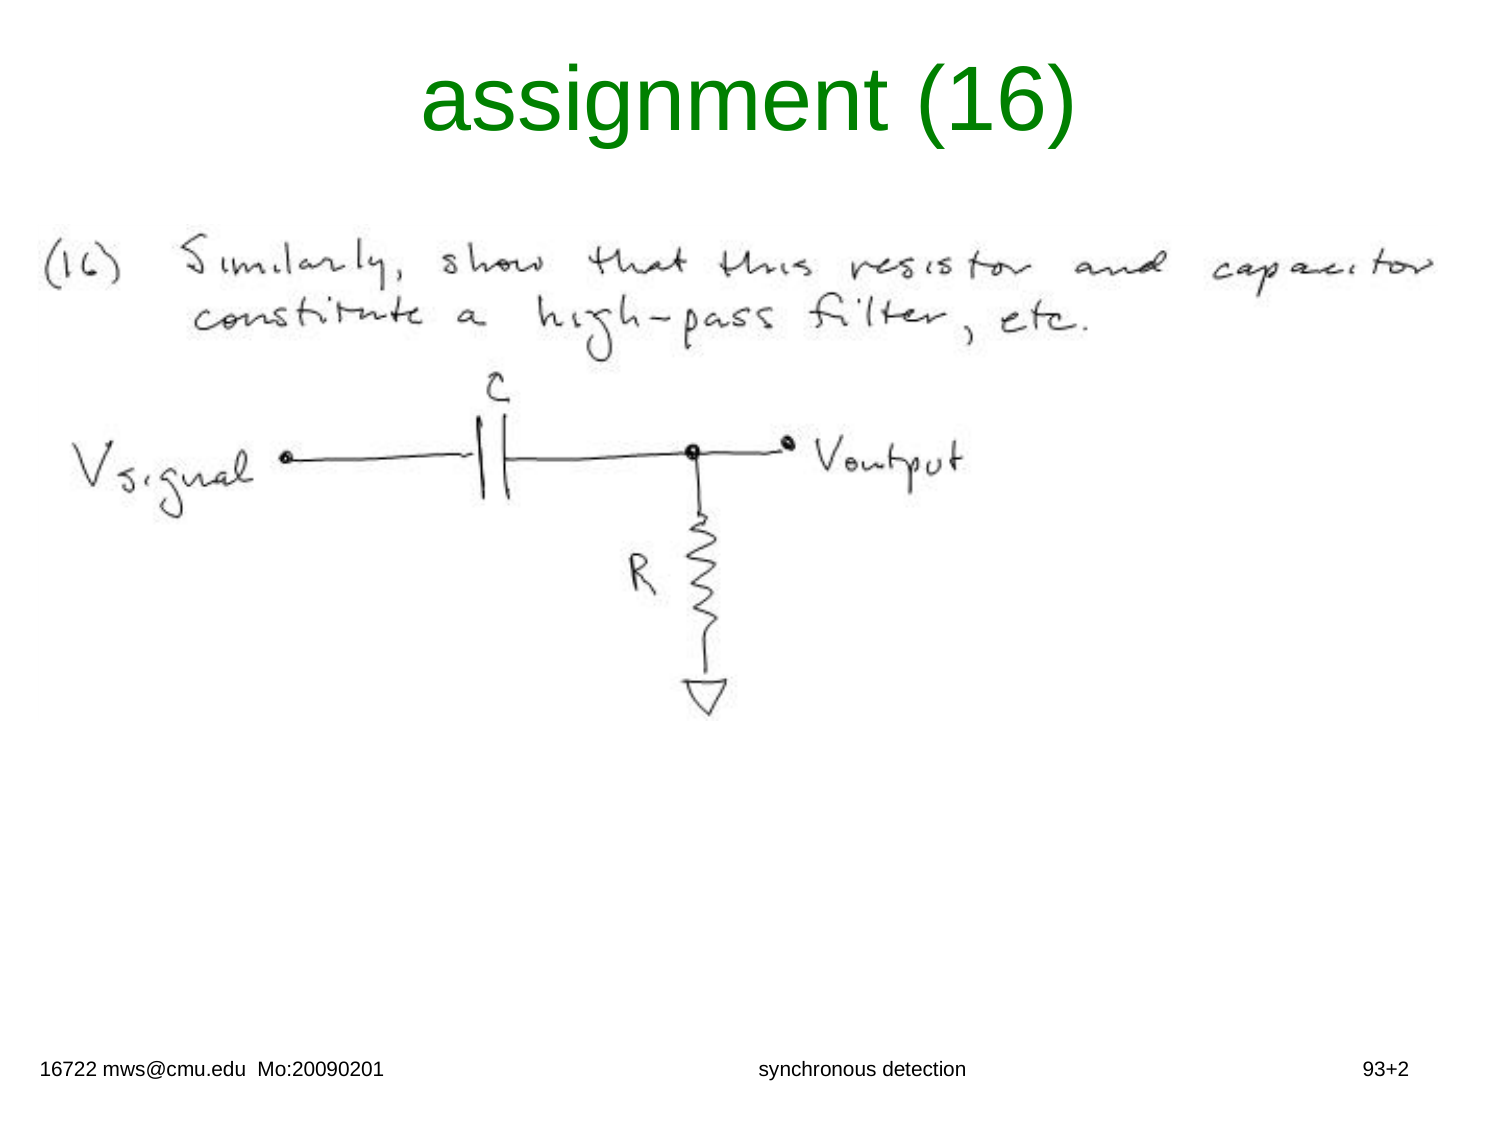

# assignment (16)
16722 mws@cmu.edu Mo:20090201
synchronous detection
2